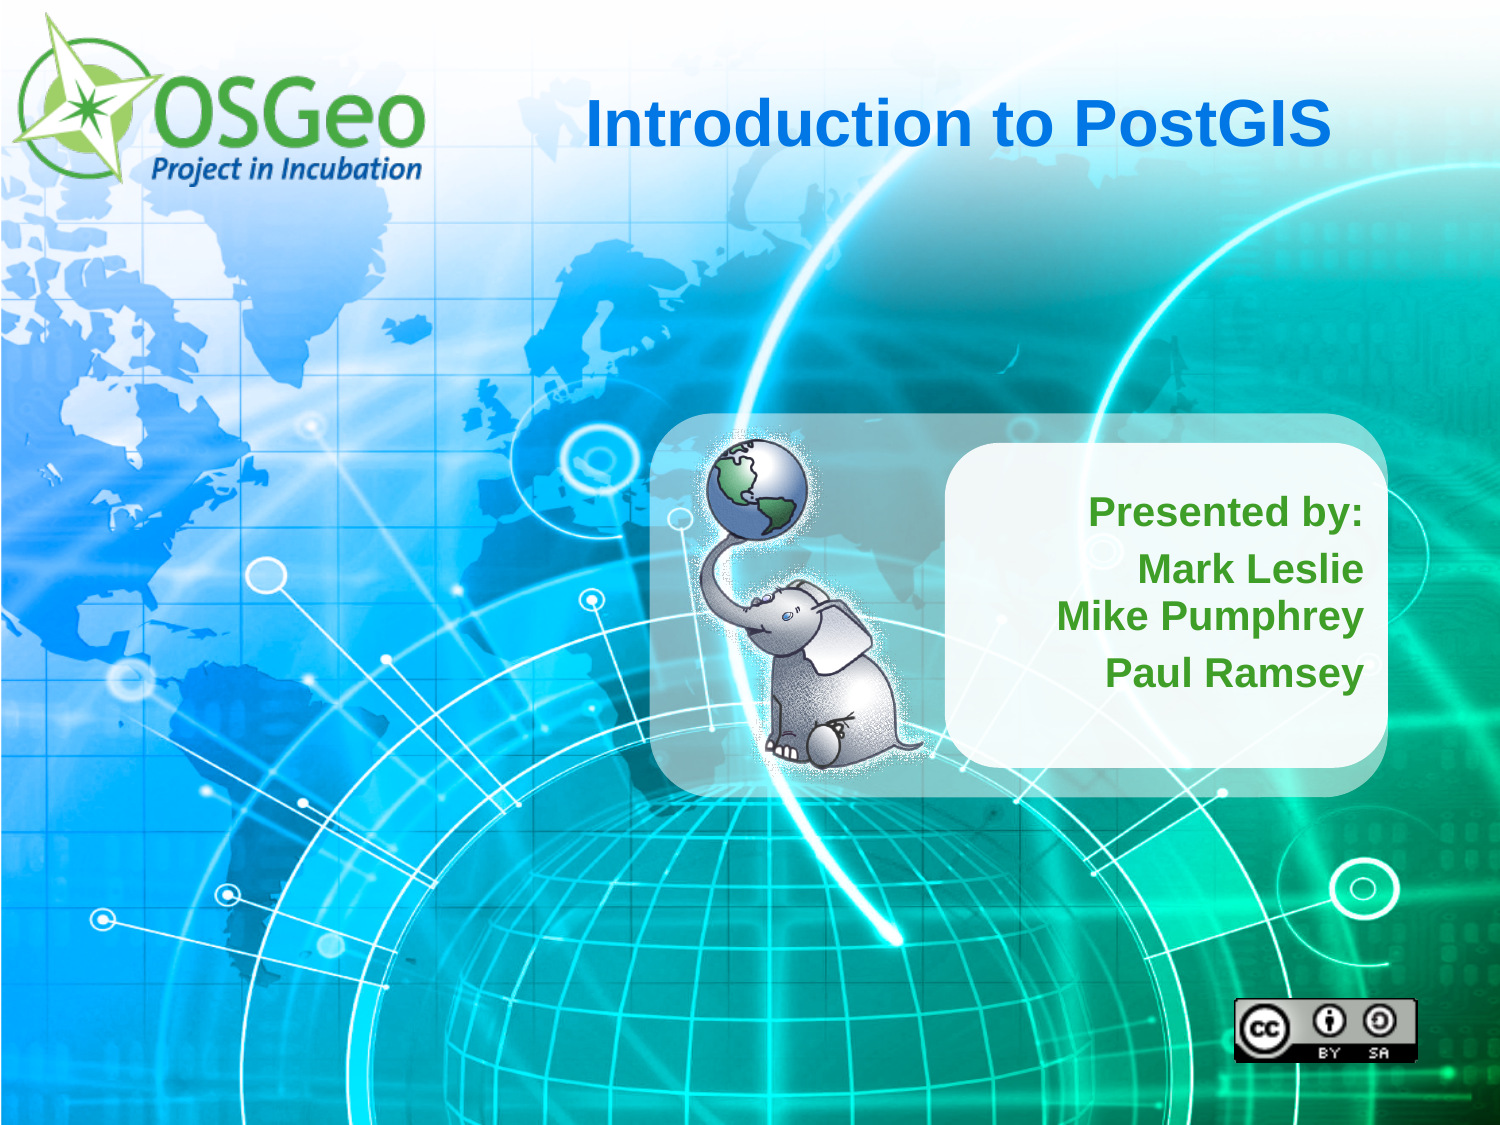

# Introduction to PostGIS
Presented by:
Mark Leslie
Mike Pumphrey
Paul Ramsey